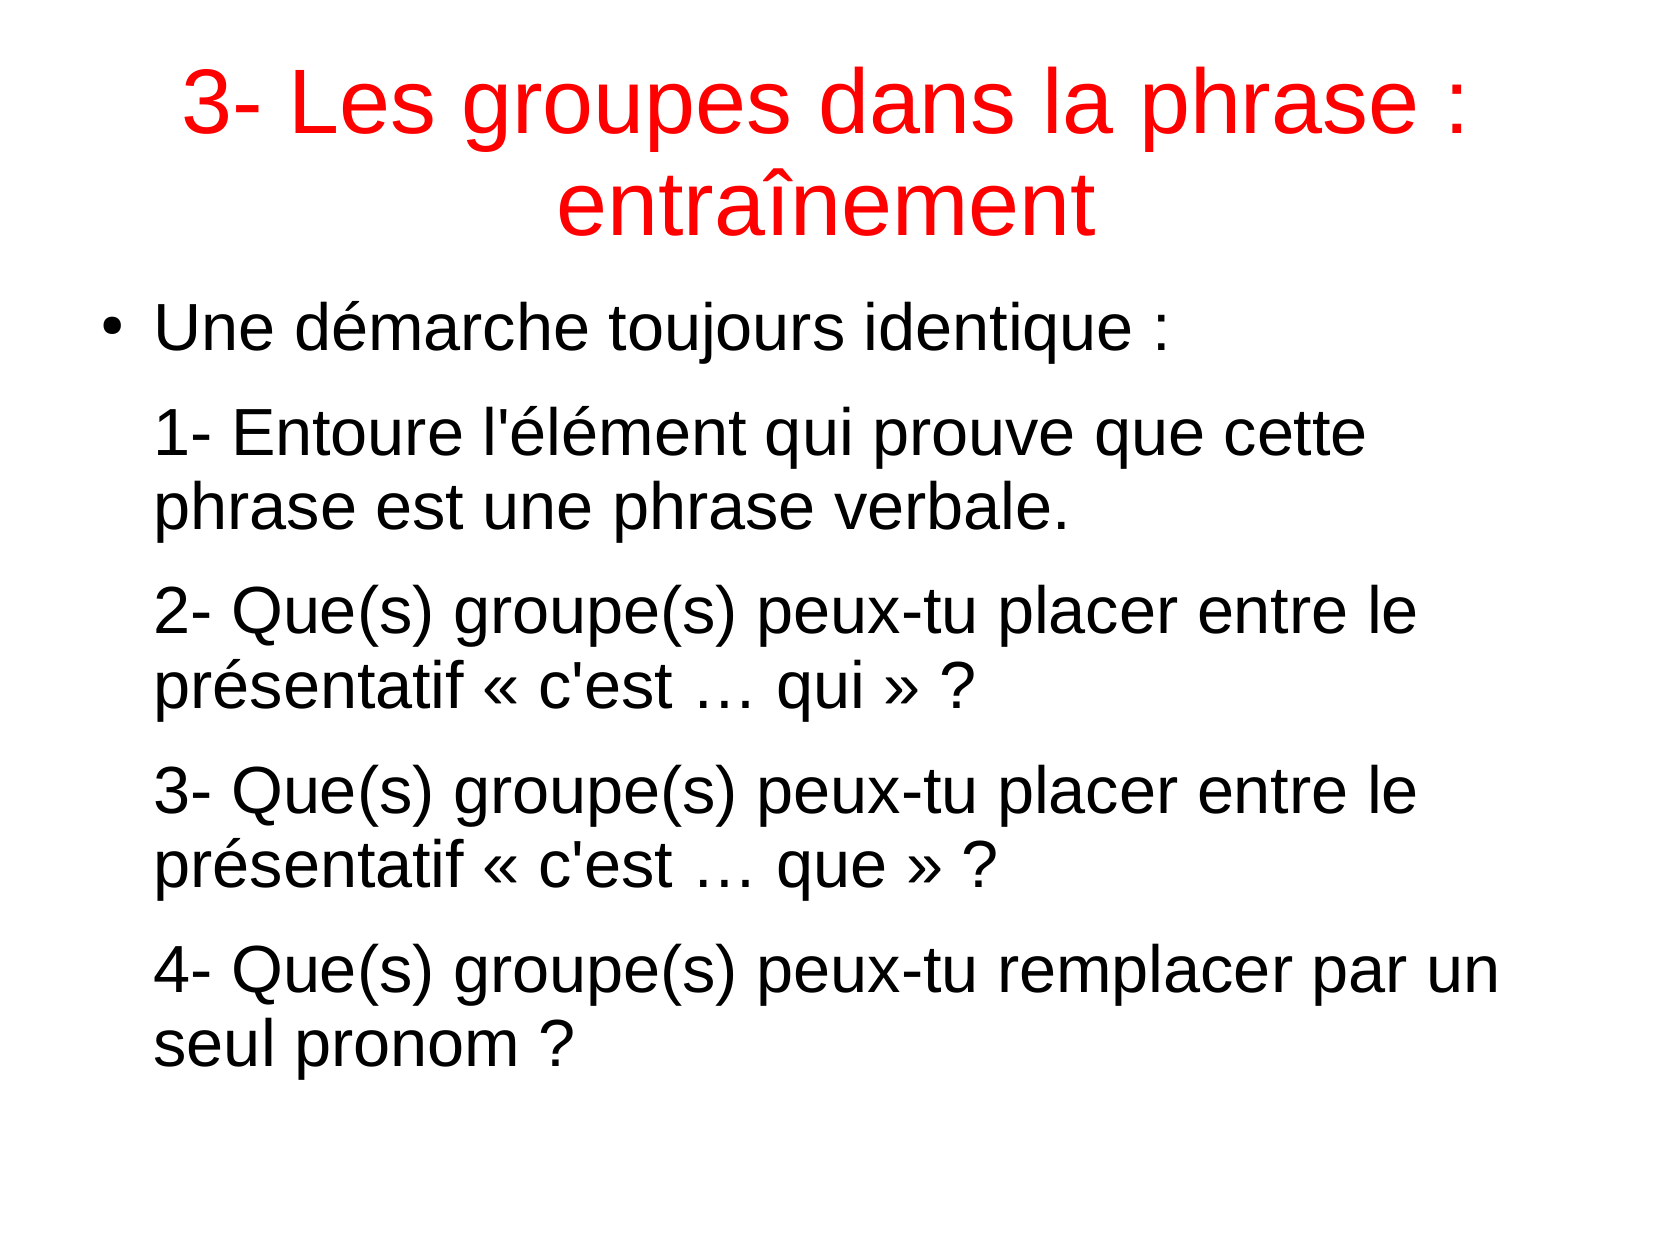

# 3- Les groupes dans la phrase : entraînement
Une démarche toujours identique :
1- Entoure l'élément qui prouve que cette phrase est une phrase verbale.
2- Que(s) groupe(s) peux-tu placer entre le présentatif « c'est … qui » ?
3- Que(s) groupe(s) peux-tu placer entre le présentatif « c'est … que » ?
4- Que(s) groupe(s) peux-tu remplacer par un seul pronom ?